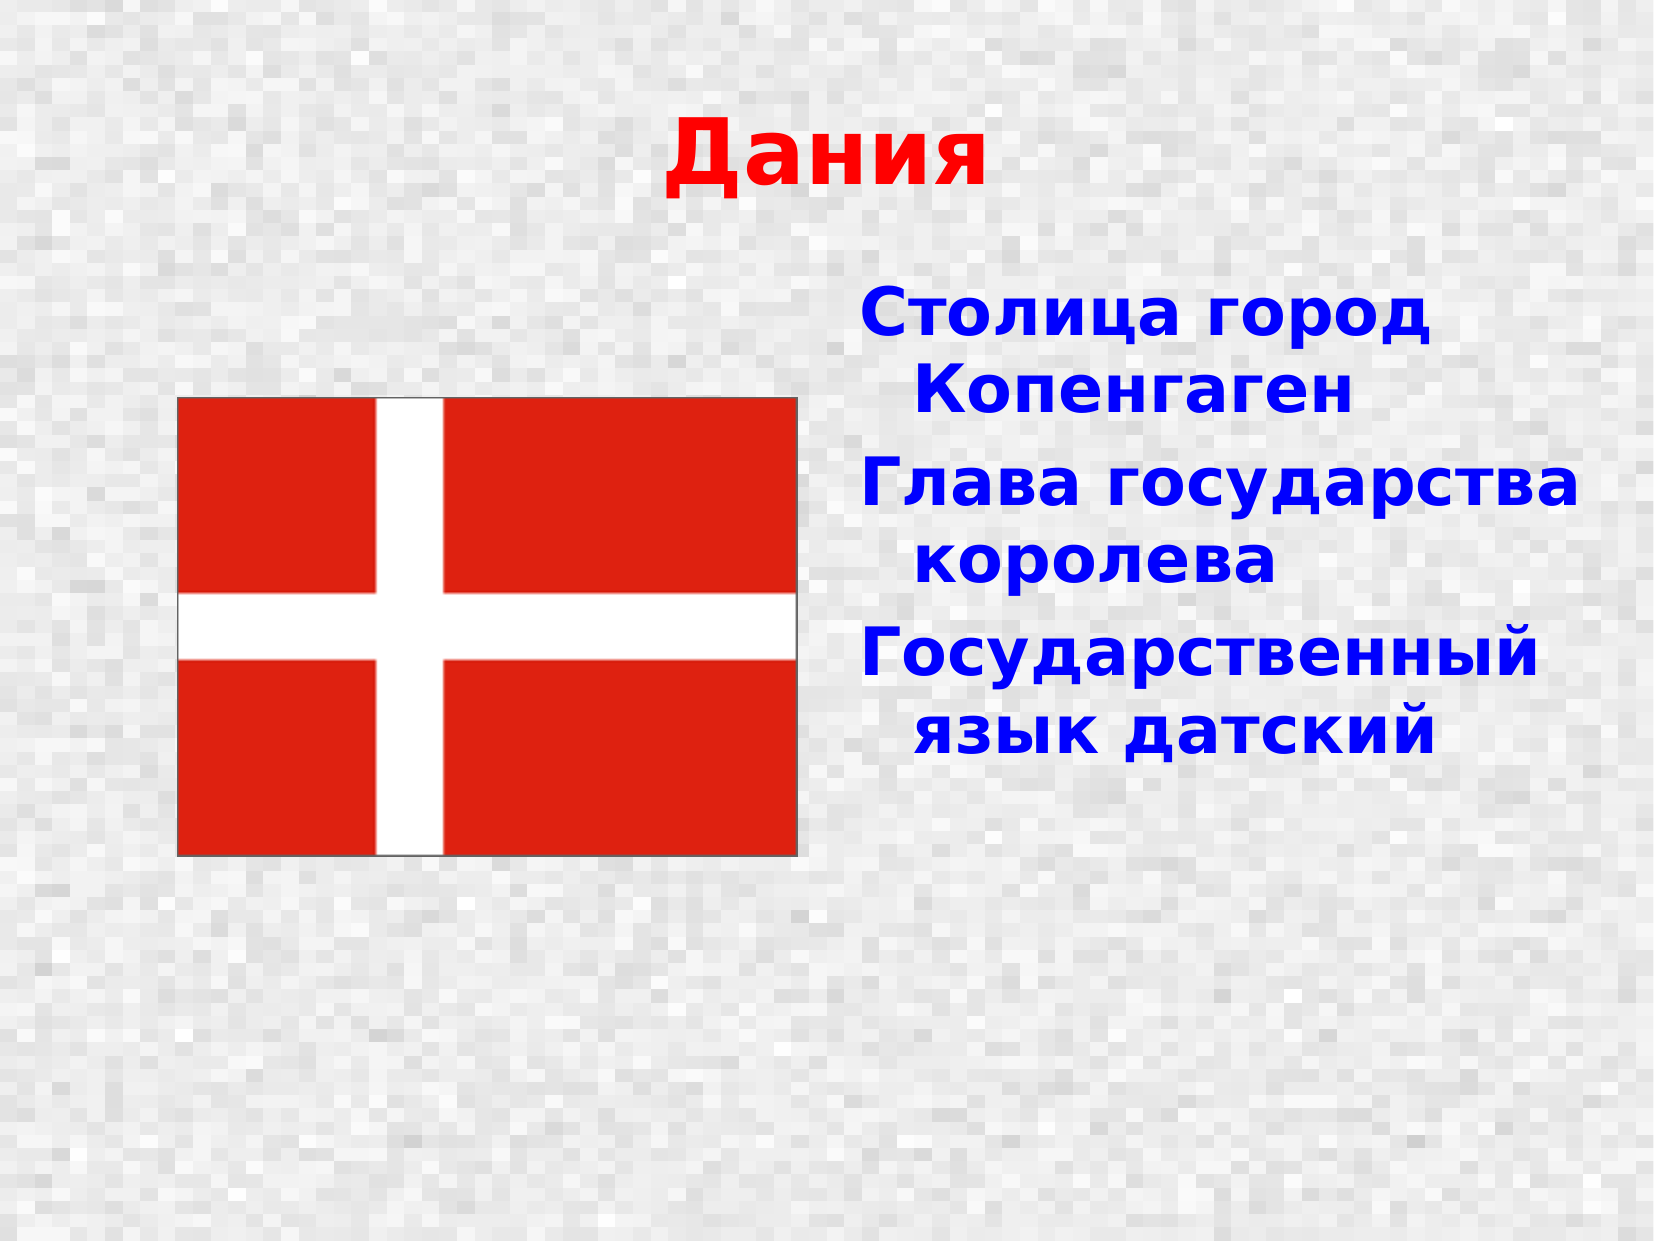

# Дания
Столица город Копенгаген
Глава государства королева
Государственный язык датский